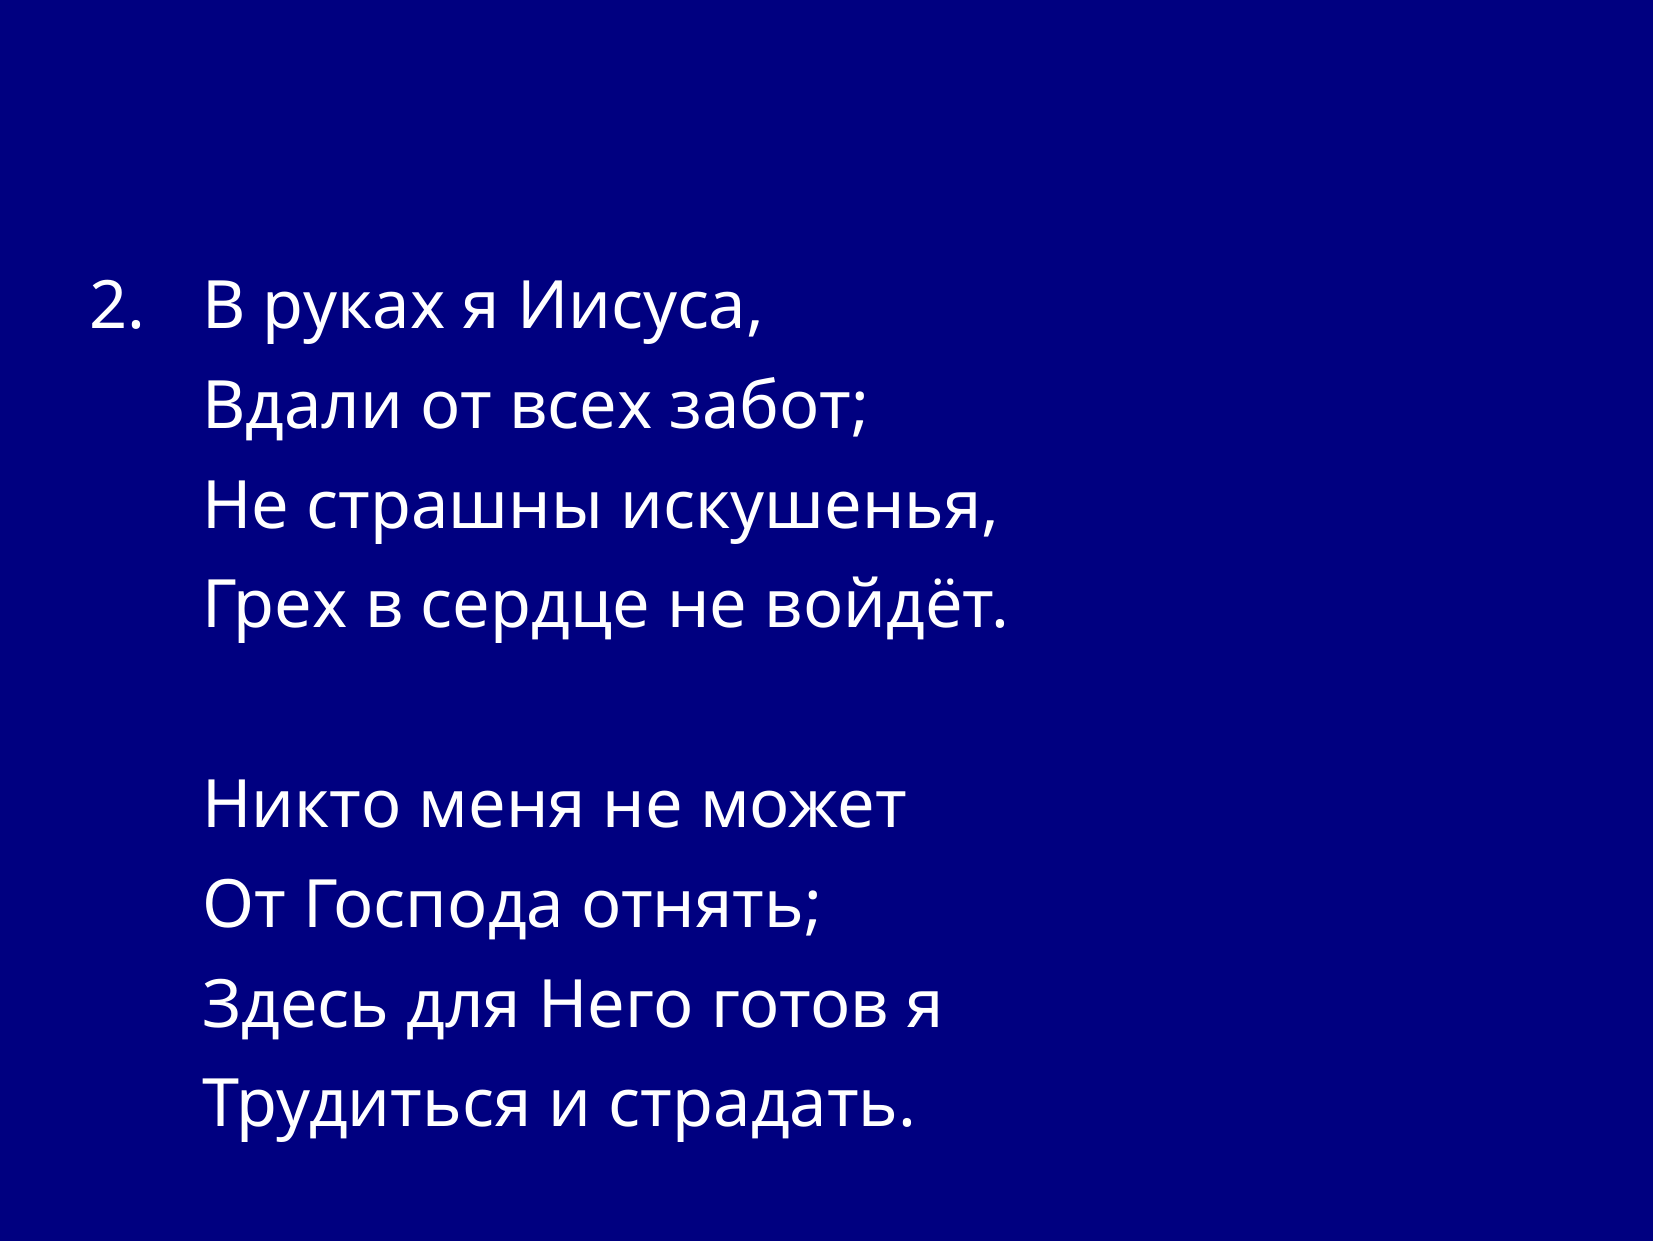

2.	В руках я Иисуса,
	Вдали от всех забот;
	Не страшны искушенья,
	Грех в сердце не войдёт.
	Никто меня не может
	От Господа отнять;
	Здесь для Него готов я
	Трудиться и страдать.